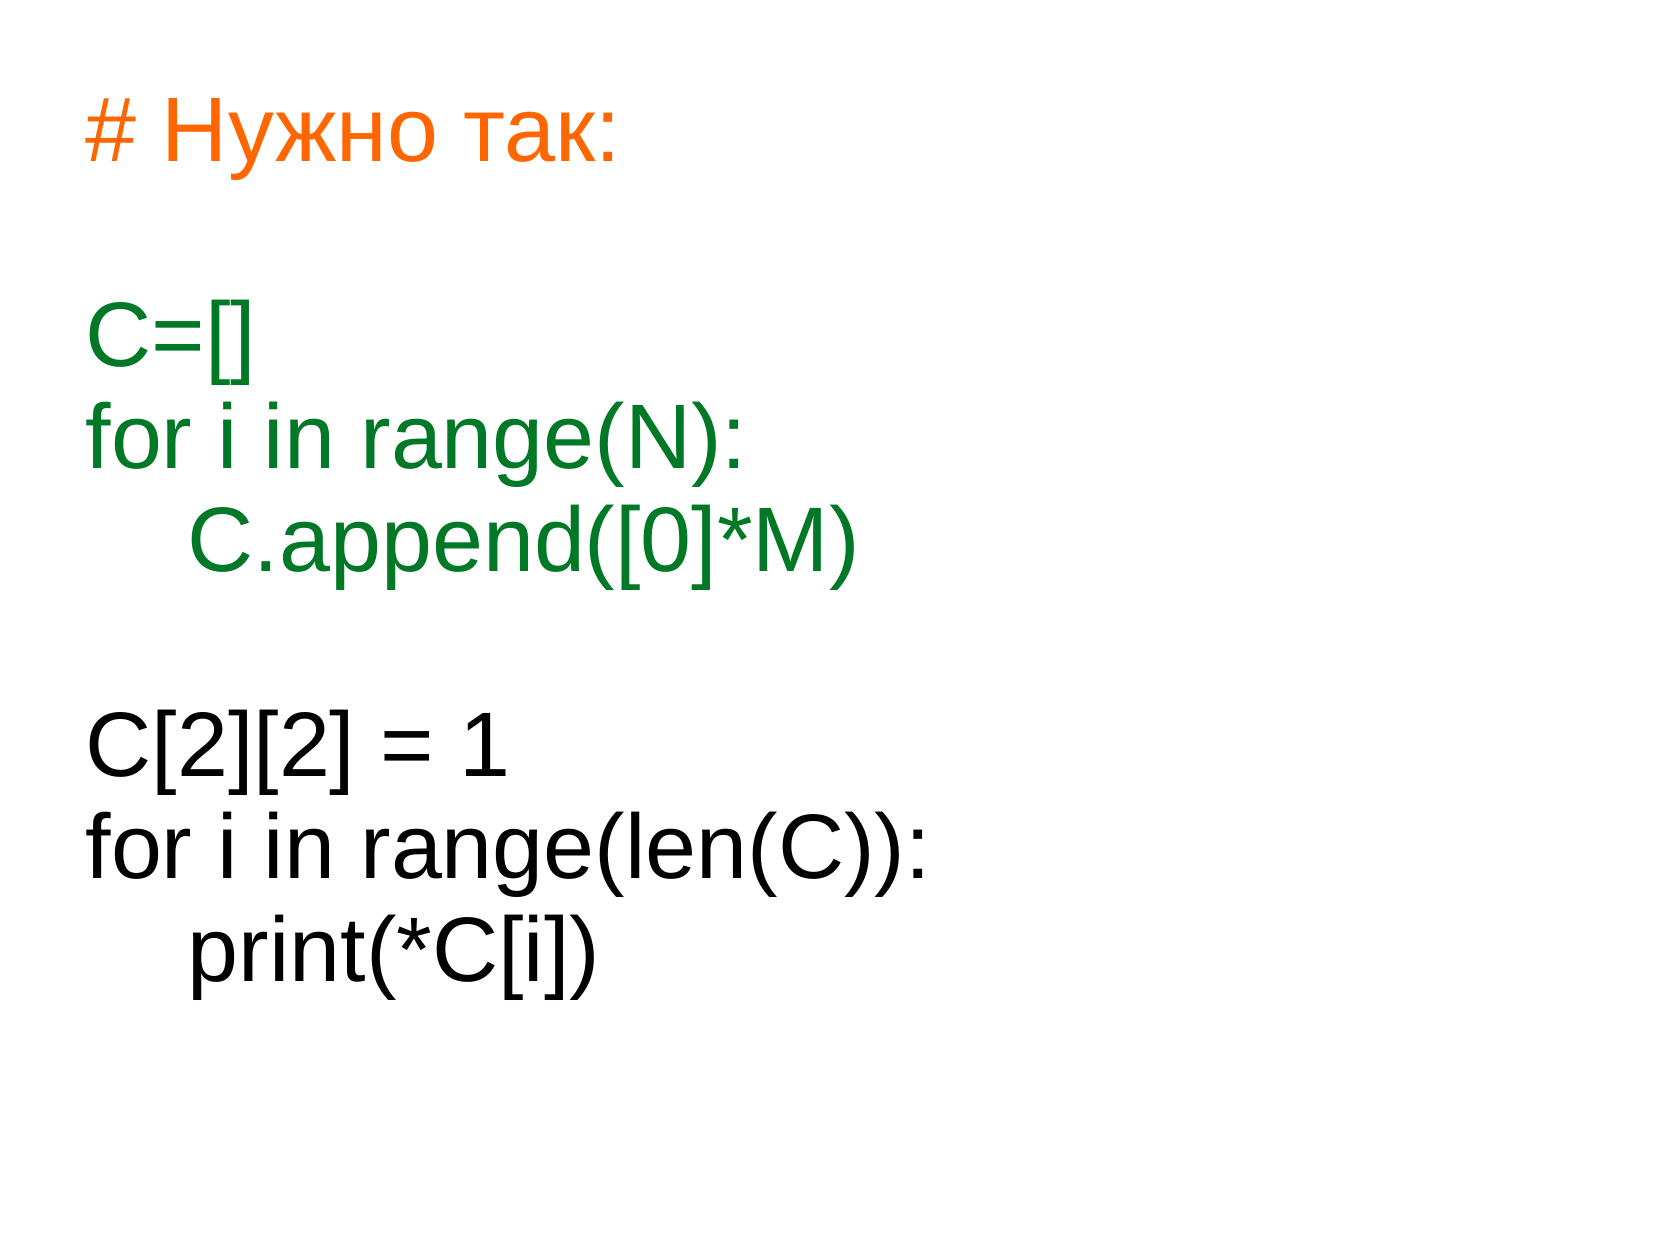

# Нужно так:
C=[]
for i in range(N):
 C.append([0]*M)
C[2][2] = 1
for i in range(len(C)):
 print(*C[i])